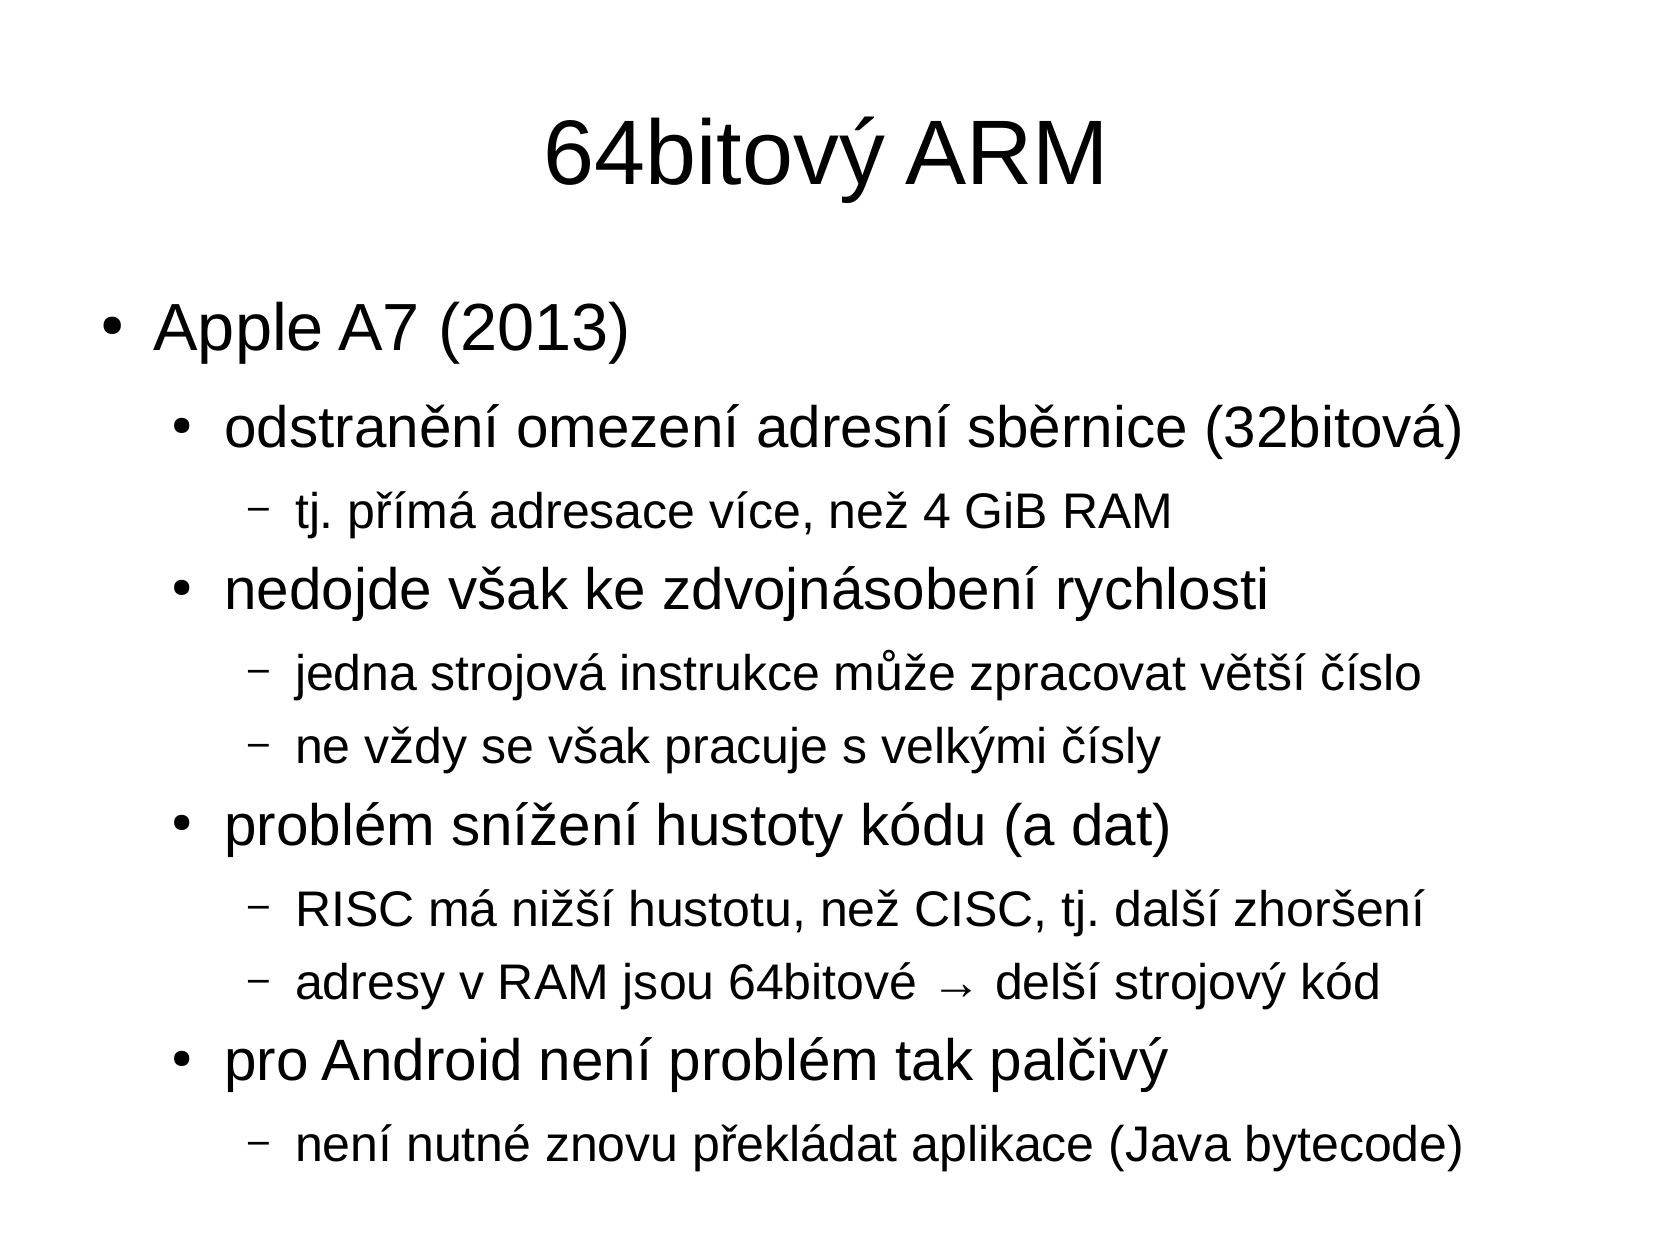

# 64bitový ARM
Apple A7 (2013)
odstranění omezení adresní sběrnice (32bitová)
tj. přímá adresace více, než 4 GiB RAM
nedojde však ke zdvojnásobení rychlosti
jedna strojová instrukce může zpracovat větší číslo
ne vždy se však pracuje s velkými čísly
problém snížení hustoty kódu (a dat)
RISC má nižší hustotu, než CISC, tj. další zhoršení
adresy v RAM jsou 64bitové → delší strojový kód
pro Android není problém tak palčivý
není nutné znovu překládat aplikace (Java bytecode)